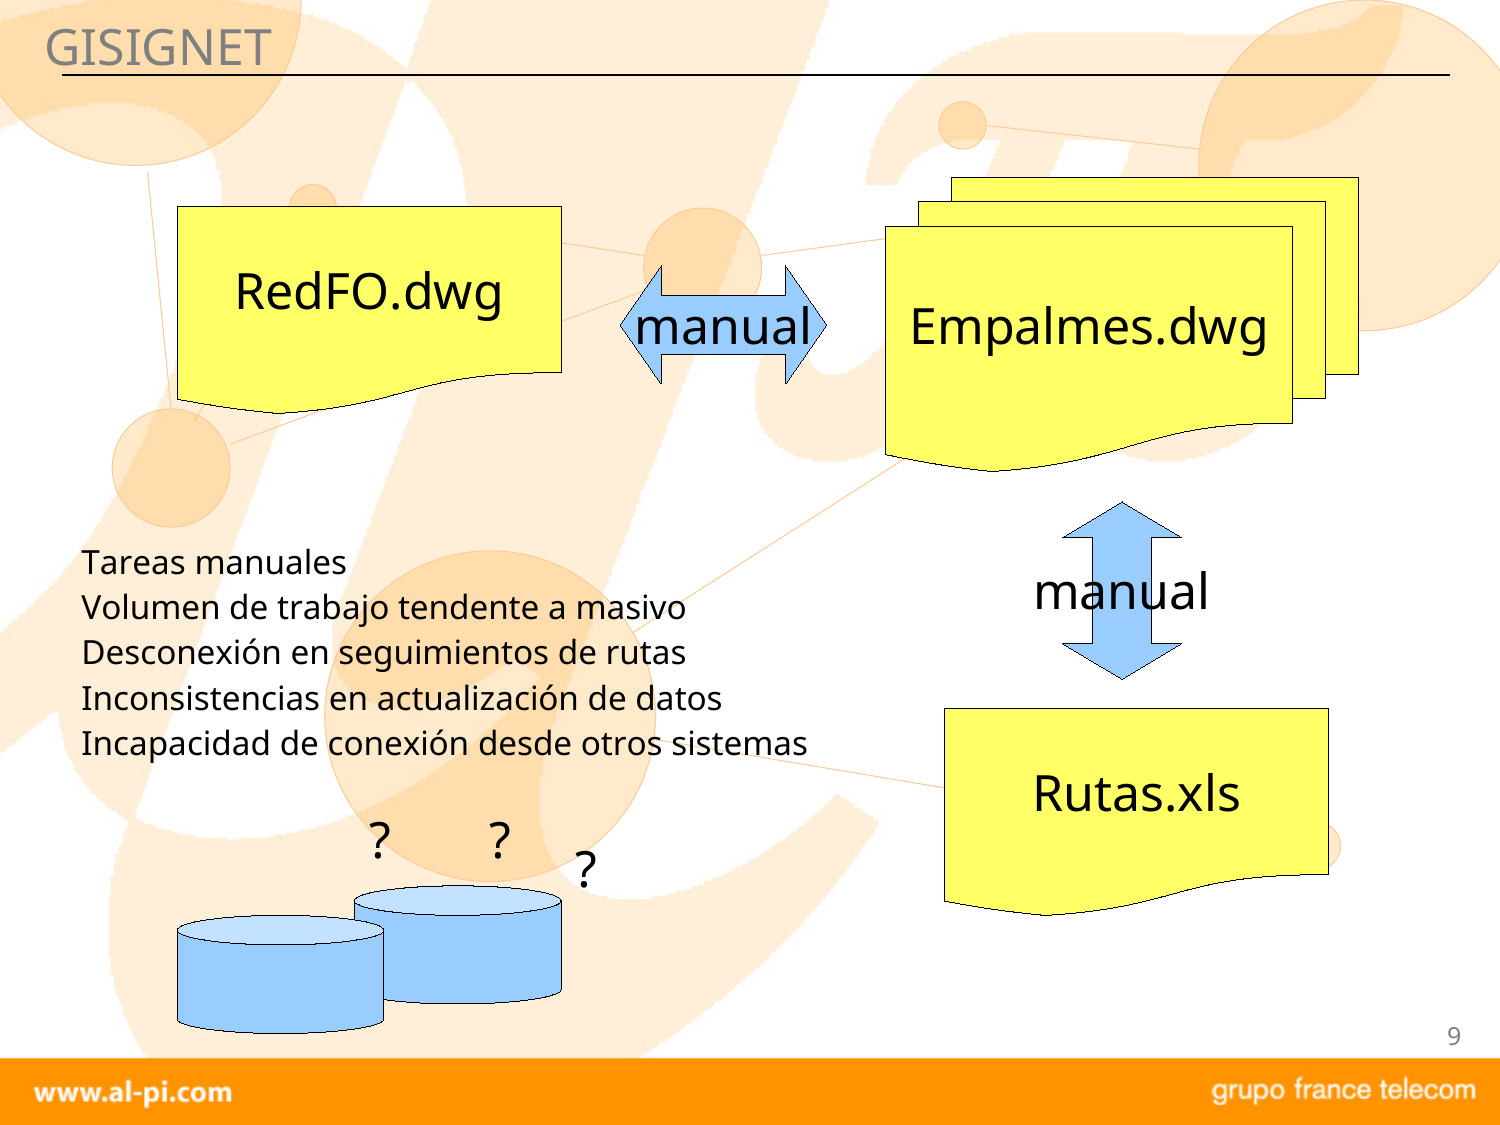

# GISIGNET
Empalmes.dwg
RedFO.dwg
manual
manual
Tareas manuales
Volumen de trabajo tendente a masivo
Desconexión en seguimientos de rutas
Inconsistencias en actualización de datos
Incapacidad de conexión desde otros sistemas
Rutas.xls
?
?
?
9